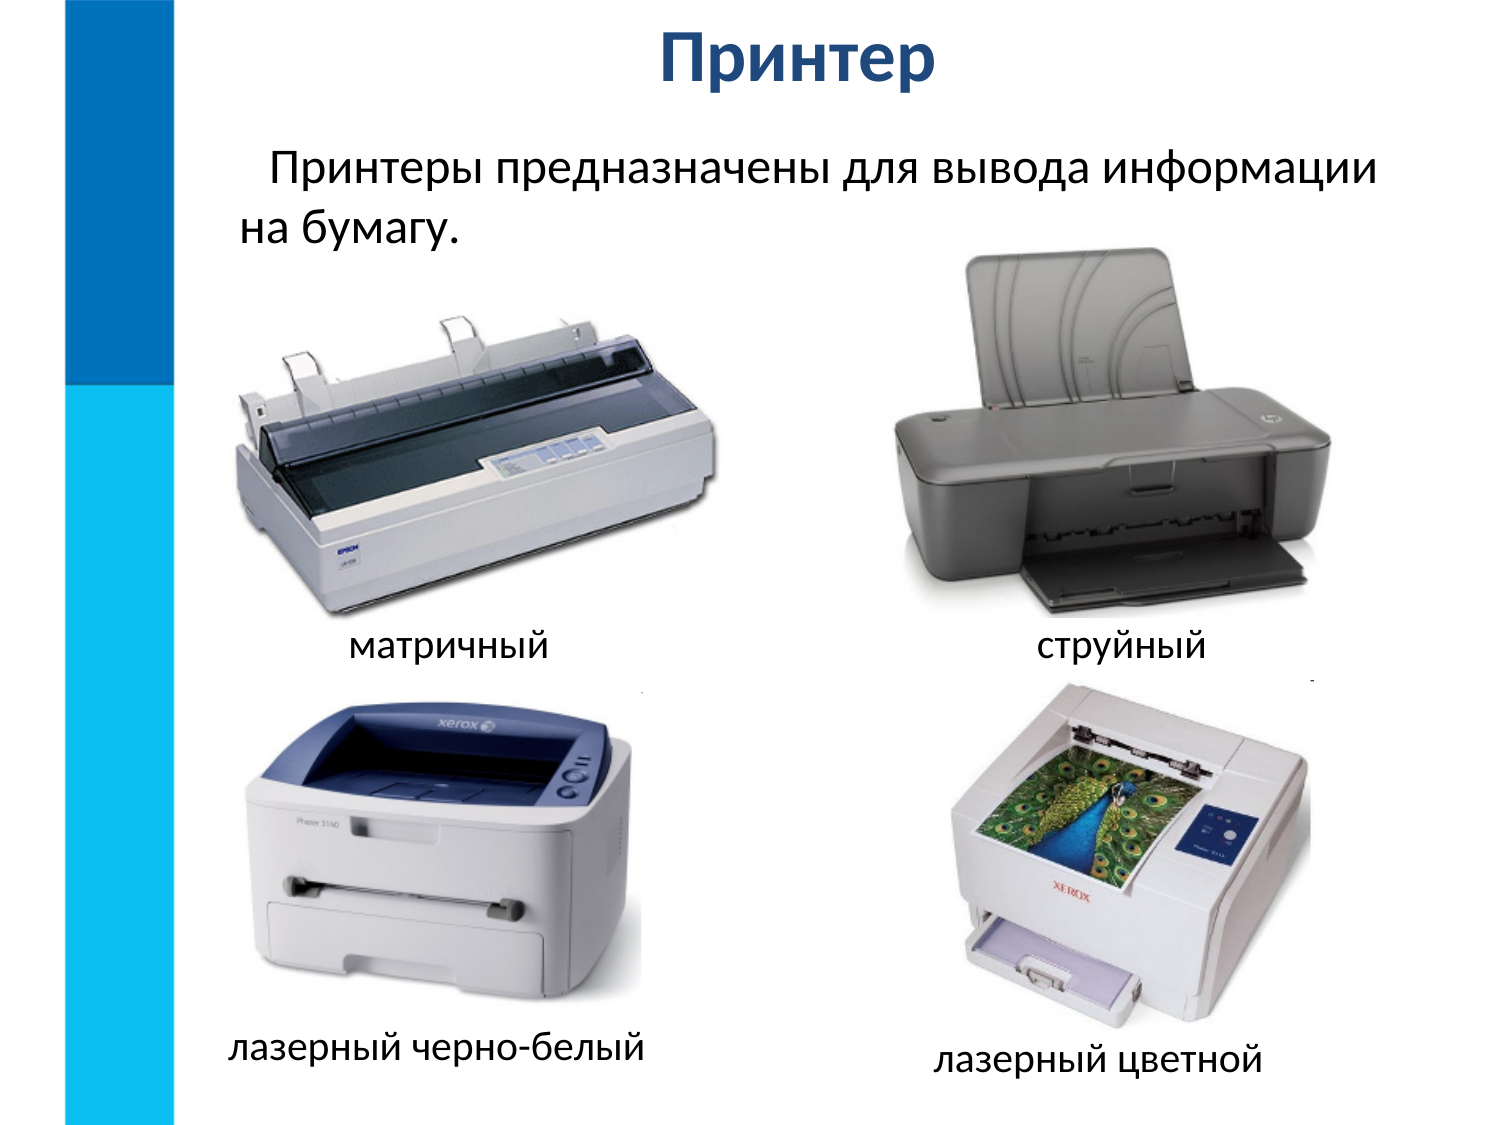

Принтер
Принтеры предназначены для вывода информации на бумагу.
матричный
струйный
лазерный черно-белый
лазерный цветной